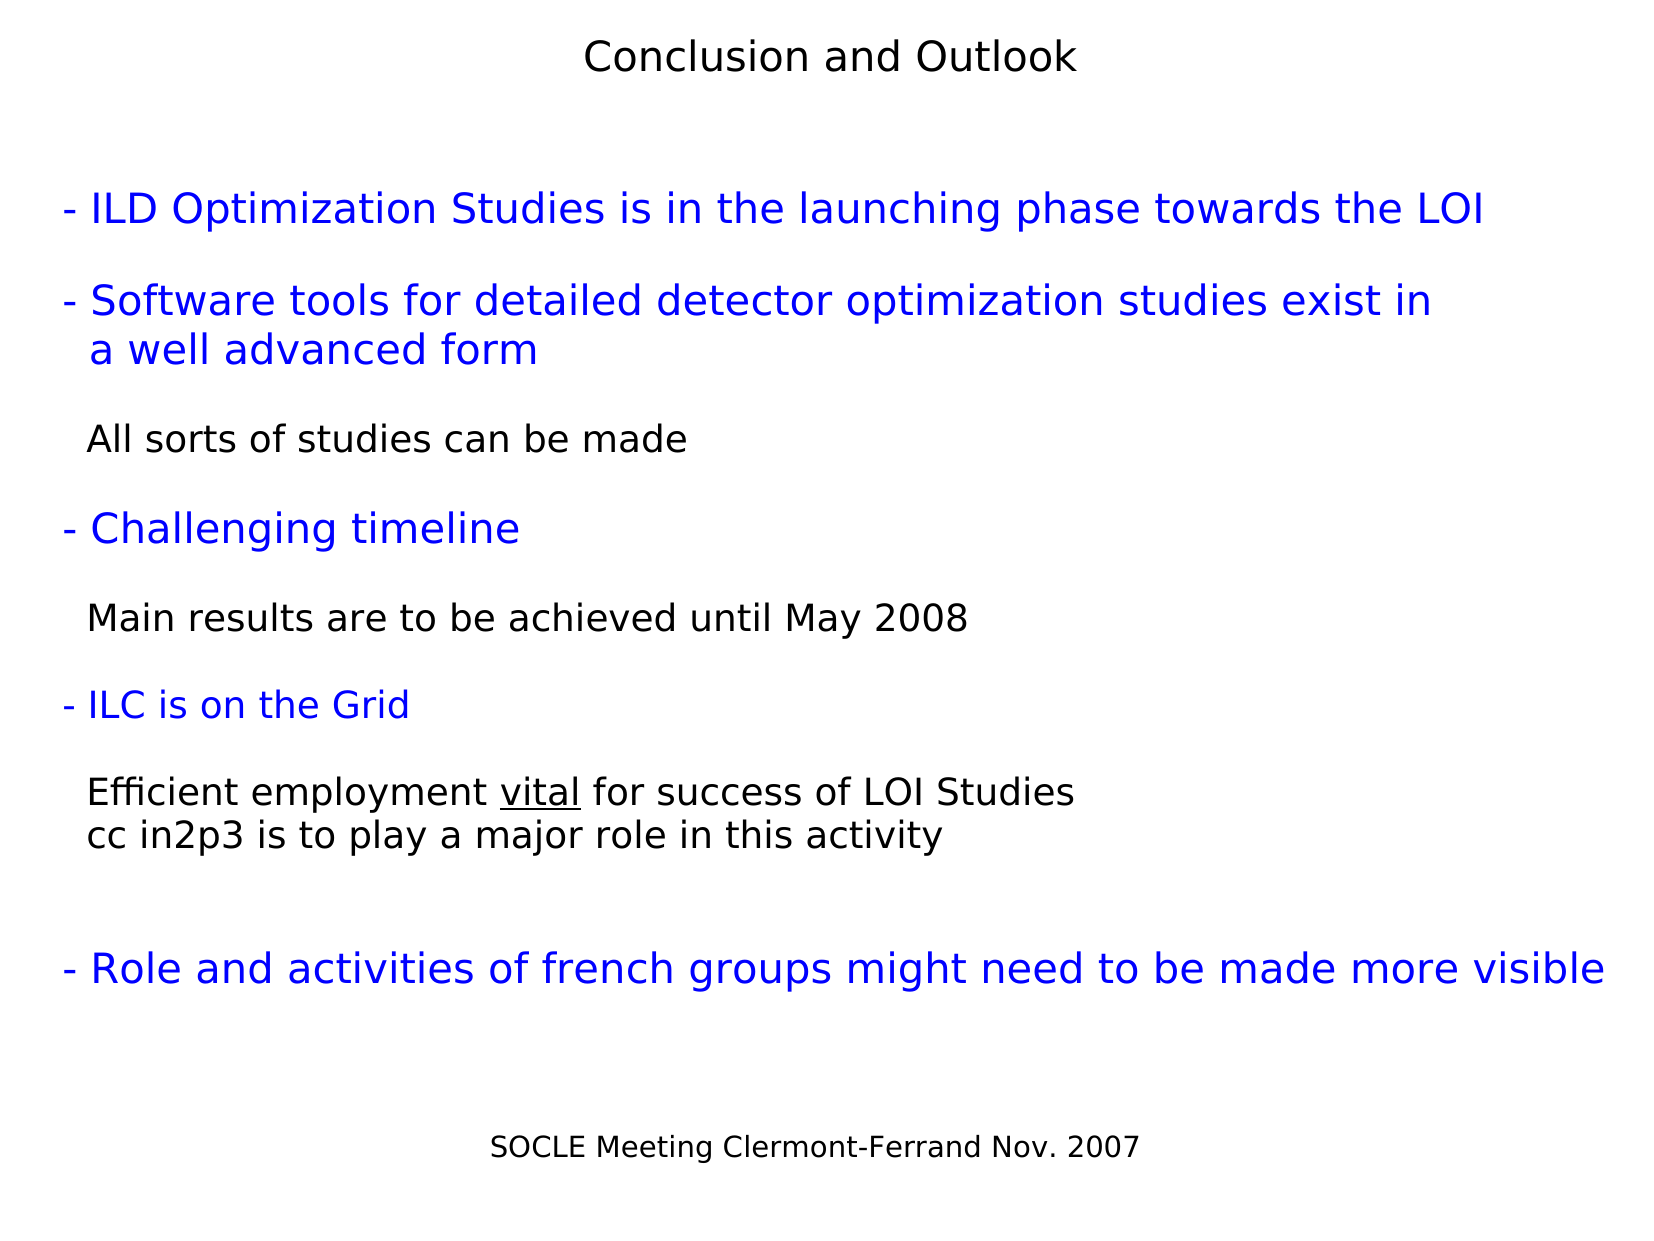

Conclusion and Outlook
- ILD Optimization Studies is in the launching phase towards the LOI
- Software tools for detailed detector optimization studies exist in
 a well advanced form
 All sorts of studies can be made
- Challenging timeline
 Main results are to be achieved until May 2008
- ILC is on the Grid
 Efficient employment vital for success of LOI Studies
 cc in2p3 is to play a major role in this activity
- Role and activities of french groups might need to be made more visible